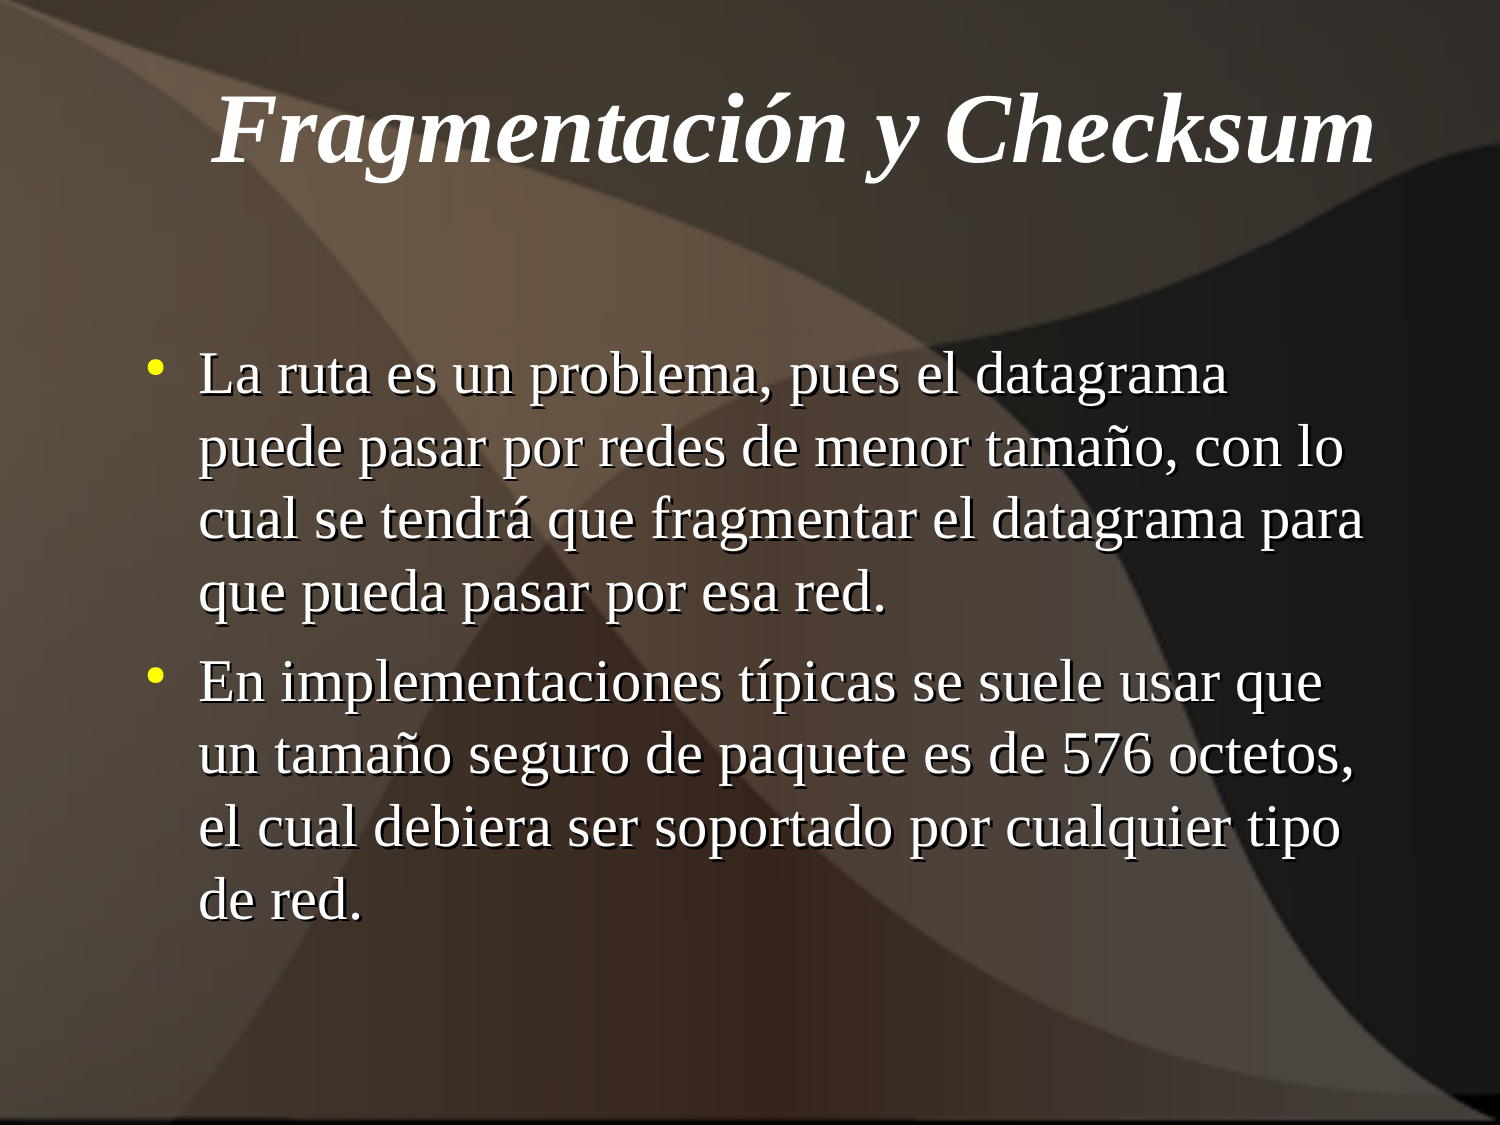

Fragmentación y Checksum
# La ruta es un problema, pues el datagrama puede pasar por redes de menor tamaño, con lo cual se tendrá que fragmentar el datagrama para que pueda pasar por esa red.
En implementaciones típicas se suele usar que un tamaño seguro de paquete es de 576 octetos, el cual debiera ser soportado por cualquier tipo de red.